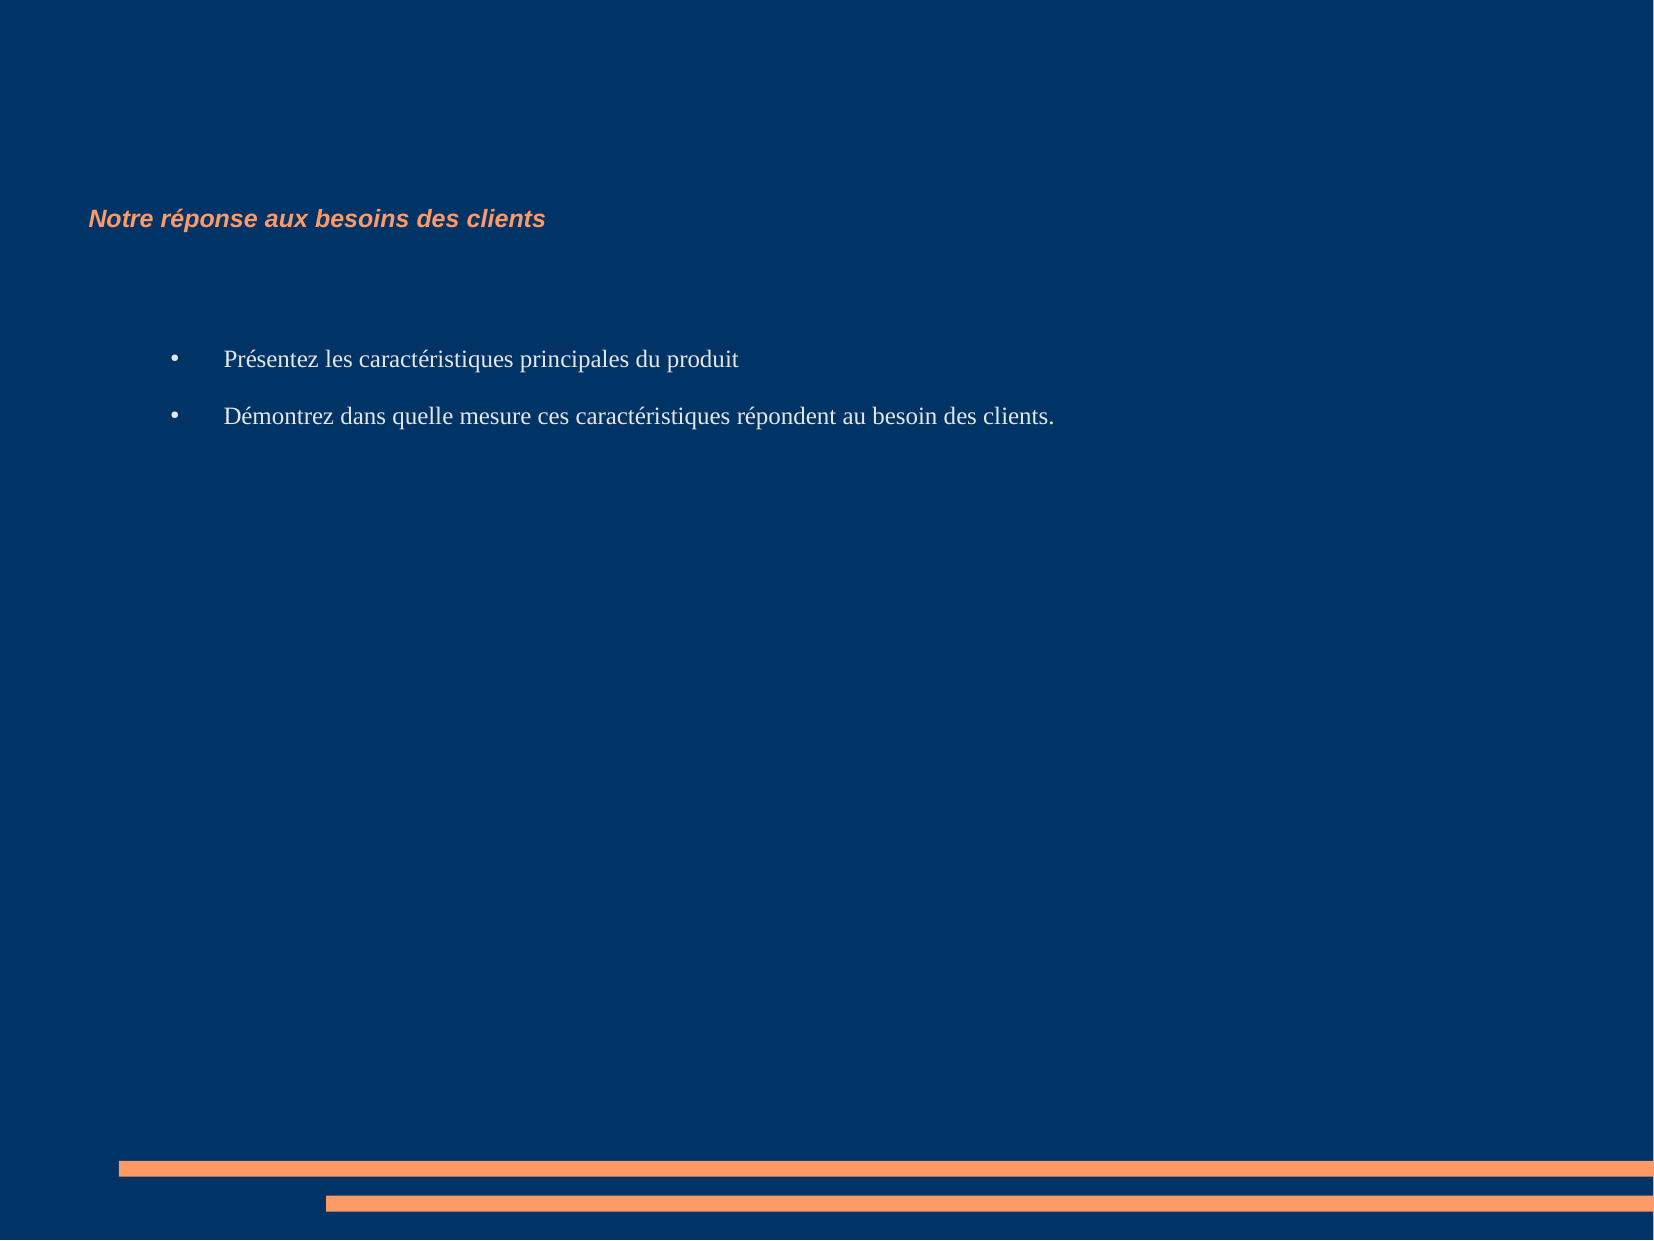

# Notre réponse aux besoins des clients
Présentez les caractéristiques principales du produit
Démontrez dans quelle mesure ces caractéristiques répondent au besoin des clients.